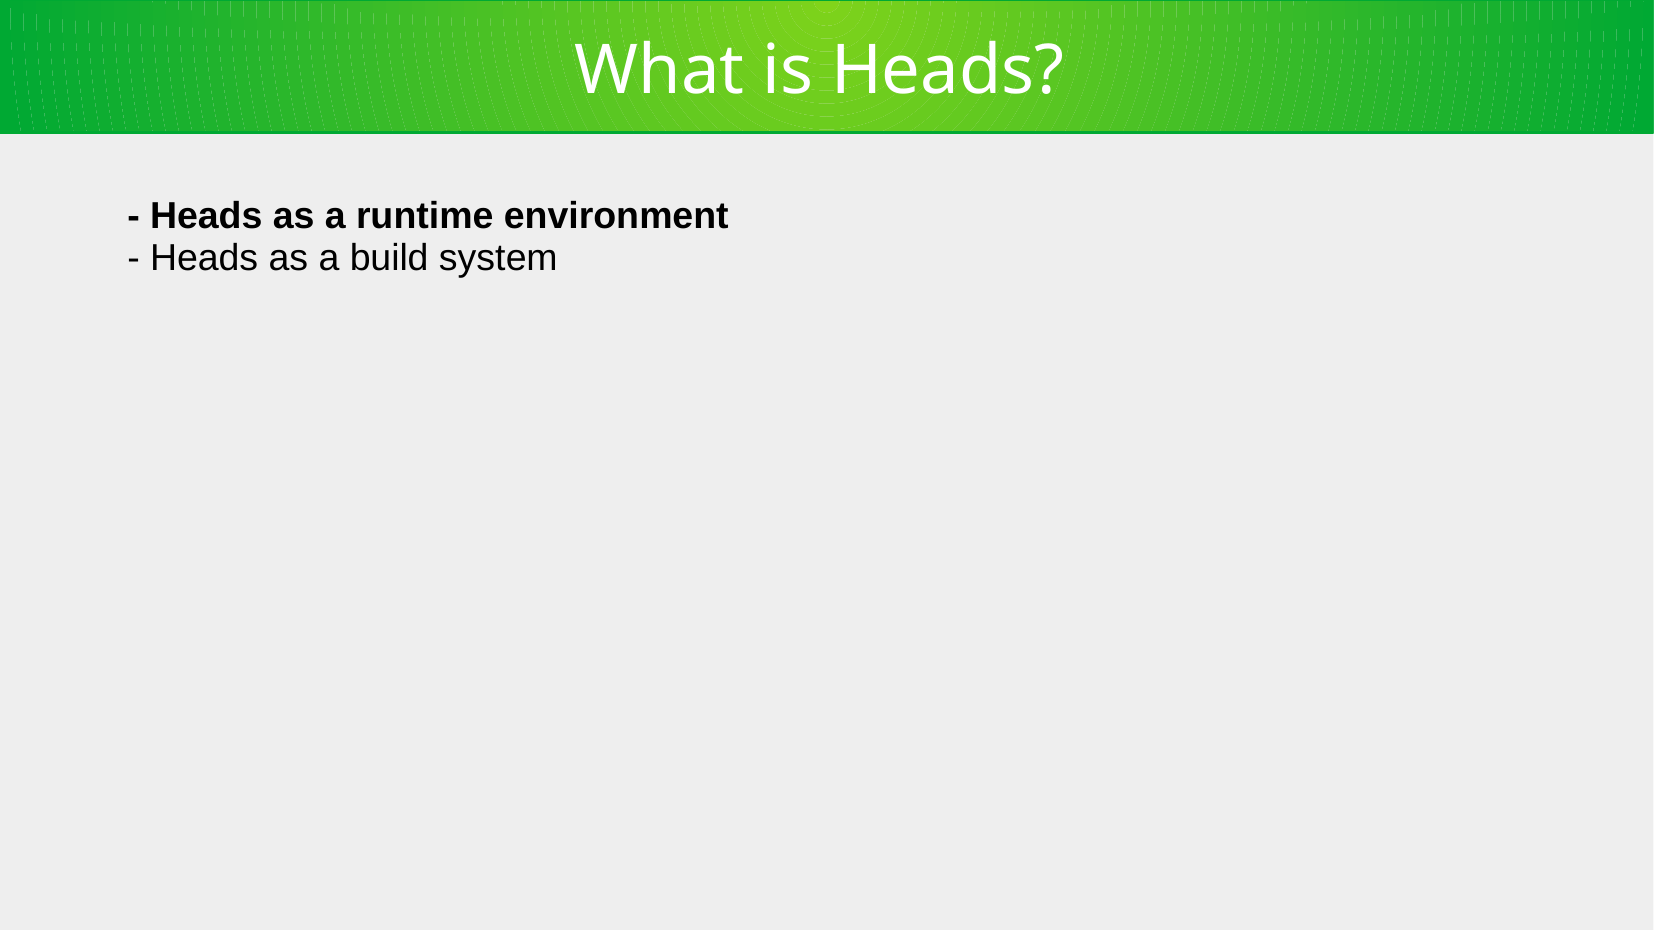

# What is Heads?
- Heads as a runtime environment
- Heads as a build system